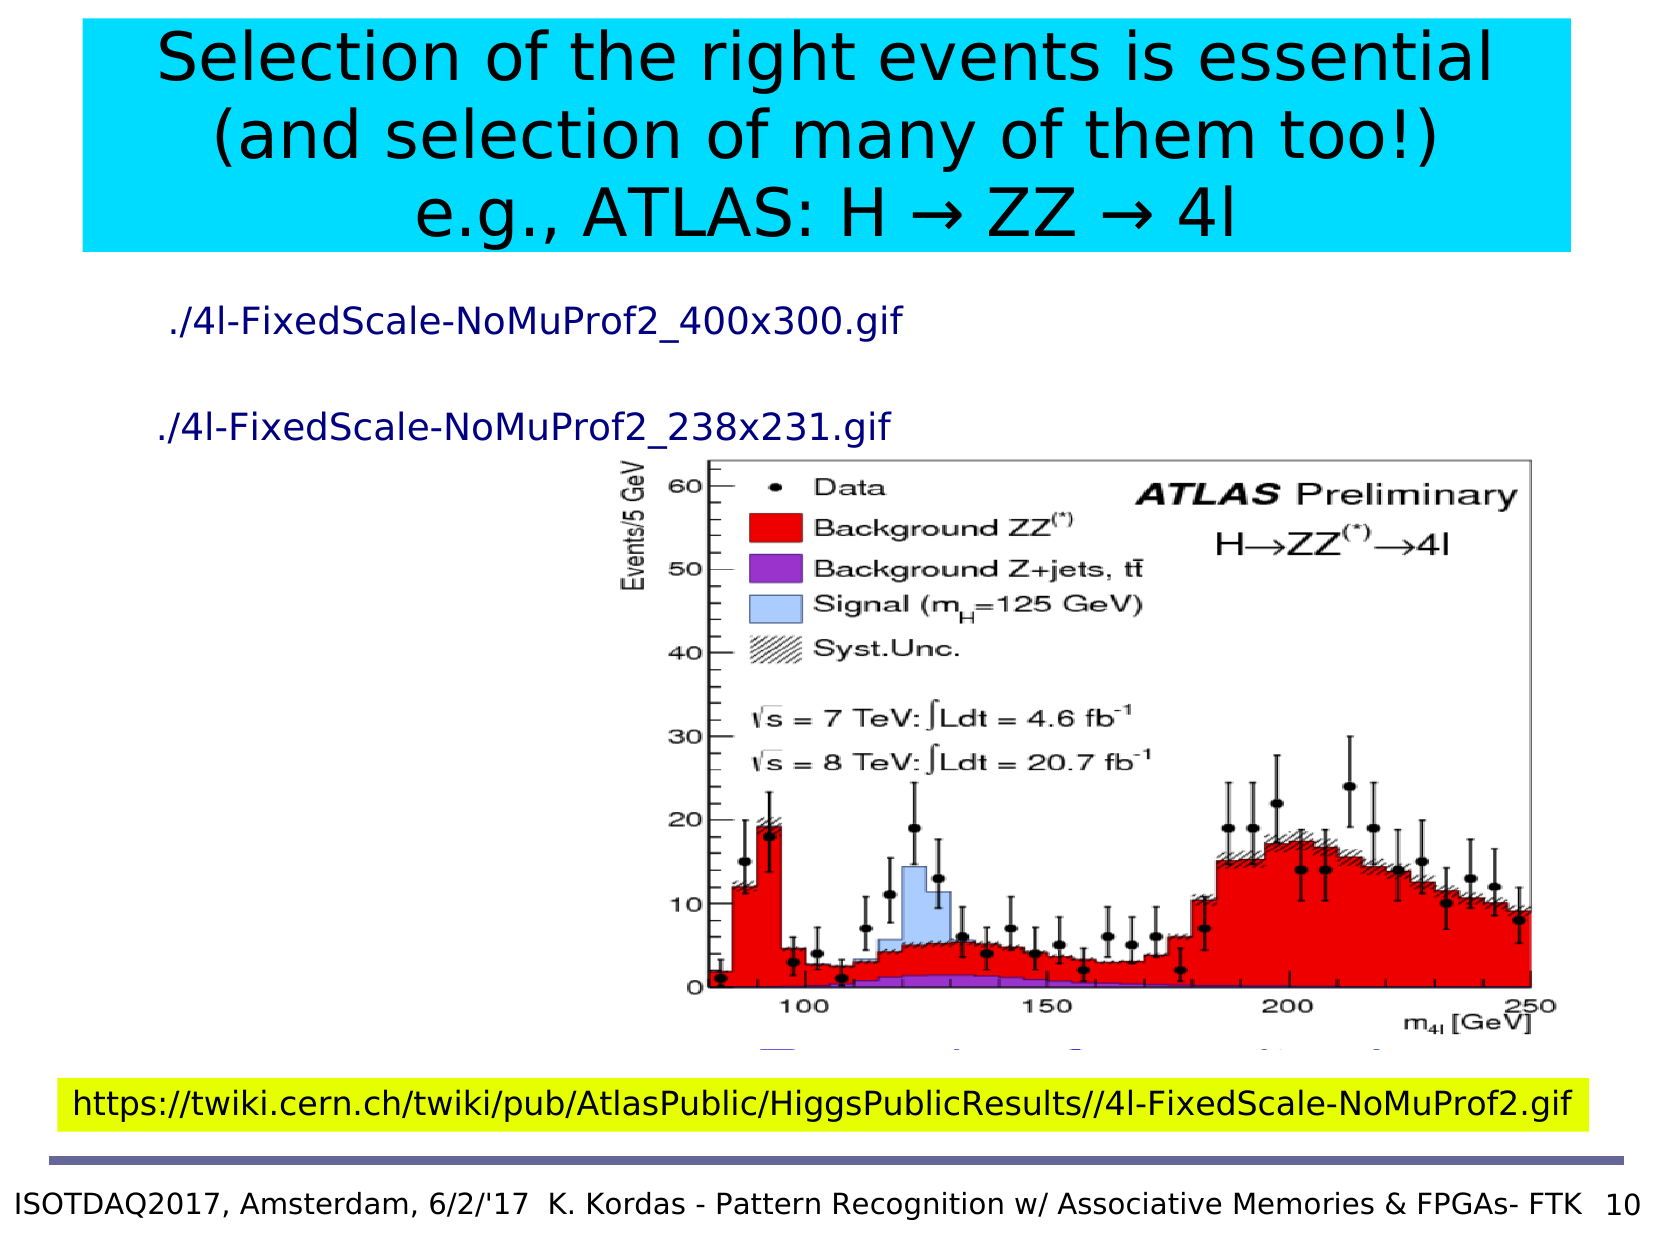

# Selection of the right events is essential (and selection of many of them too!) e.g., ATLAS: H → ZZ → 4l
./4l-FixedScale-NoMuProf2_400x300.gif
./4l-FixedScale-NoMuProf2_238x231.gif
https://twiki.cern.ch/twiki/pub/AtlasPublic/HiggsPublicResults//4l-FixedScale-NoMuProf2.gif
ISOTDAQ2017, Amsterdam, 6/2/'17
K. Kordas - Pattern Recognition w/ Associative Memories & FPGAs- FTK
10